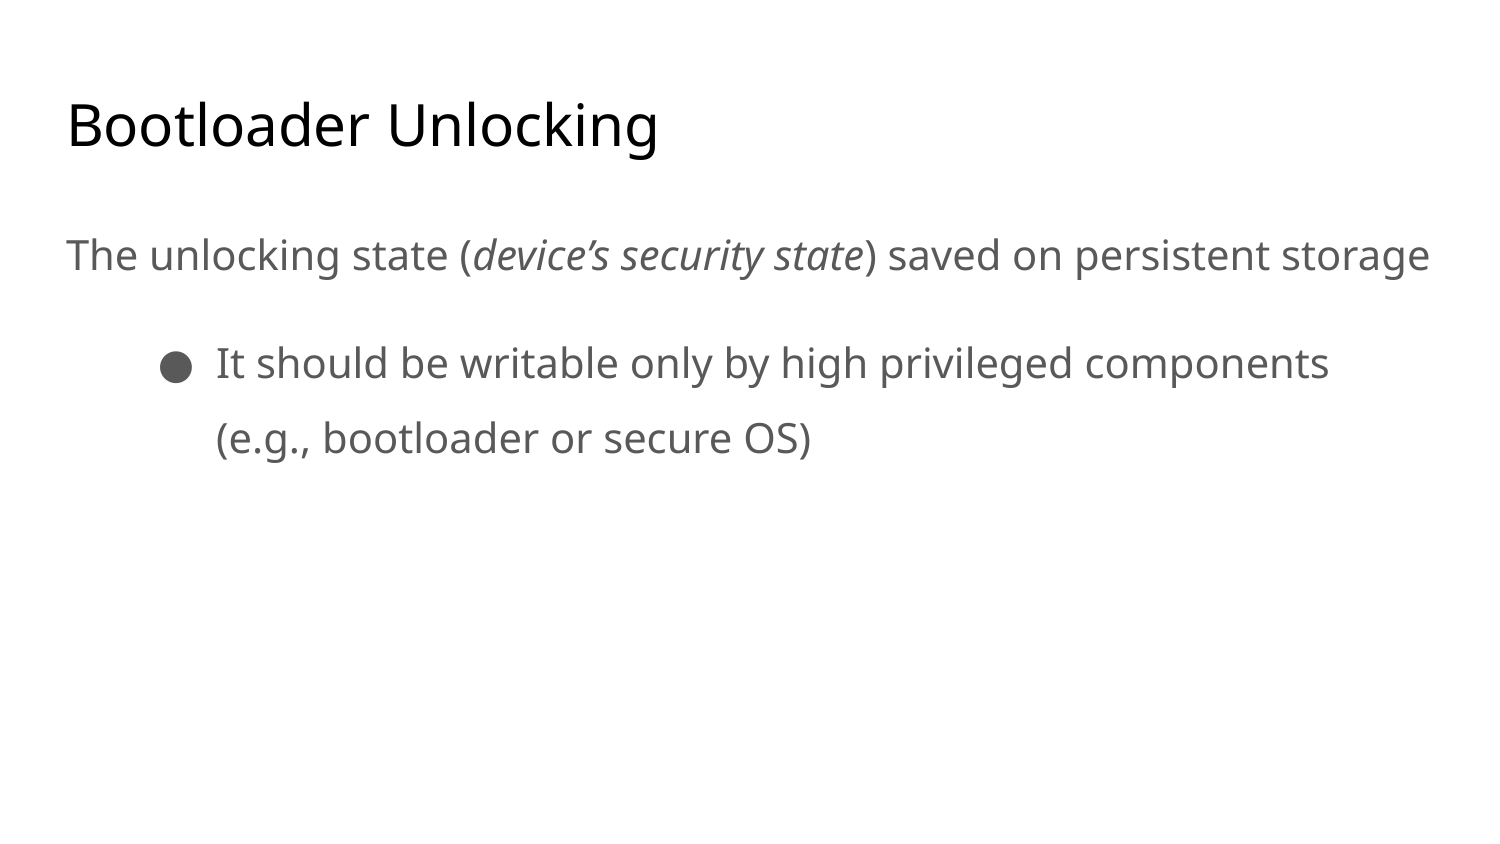

# Bootloader Unlocking
The unlocking state (device’s security state) saved on persistent storage
It should be writable only by high privileged components (e.g., bootloader or secure OS)